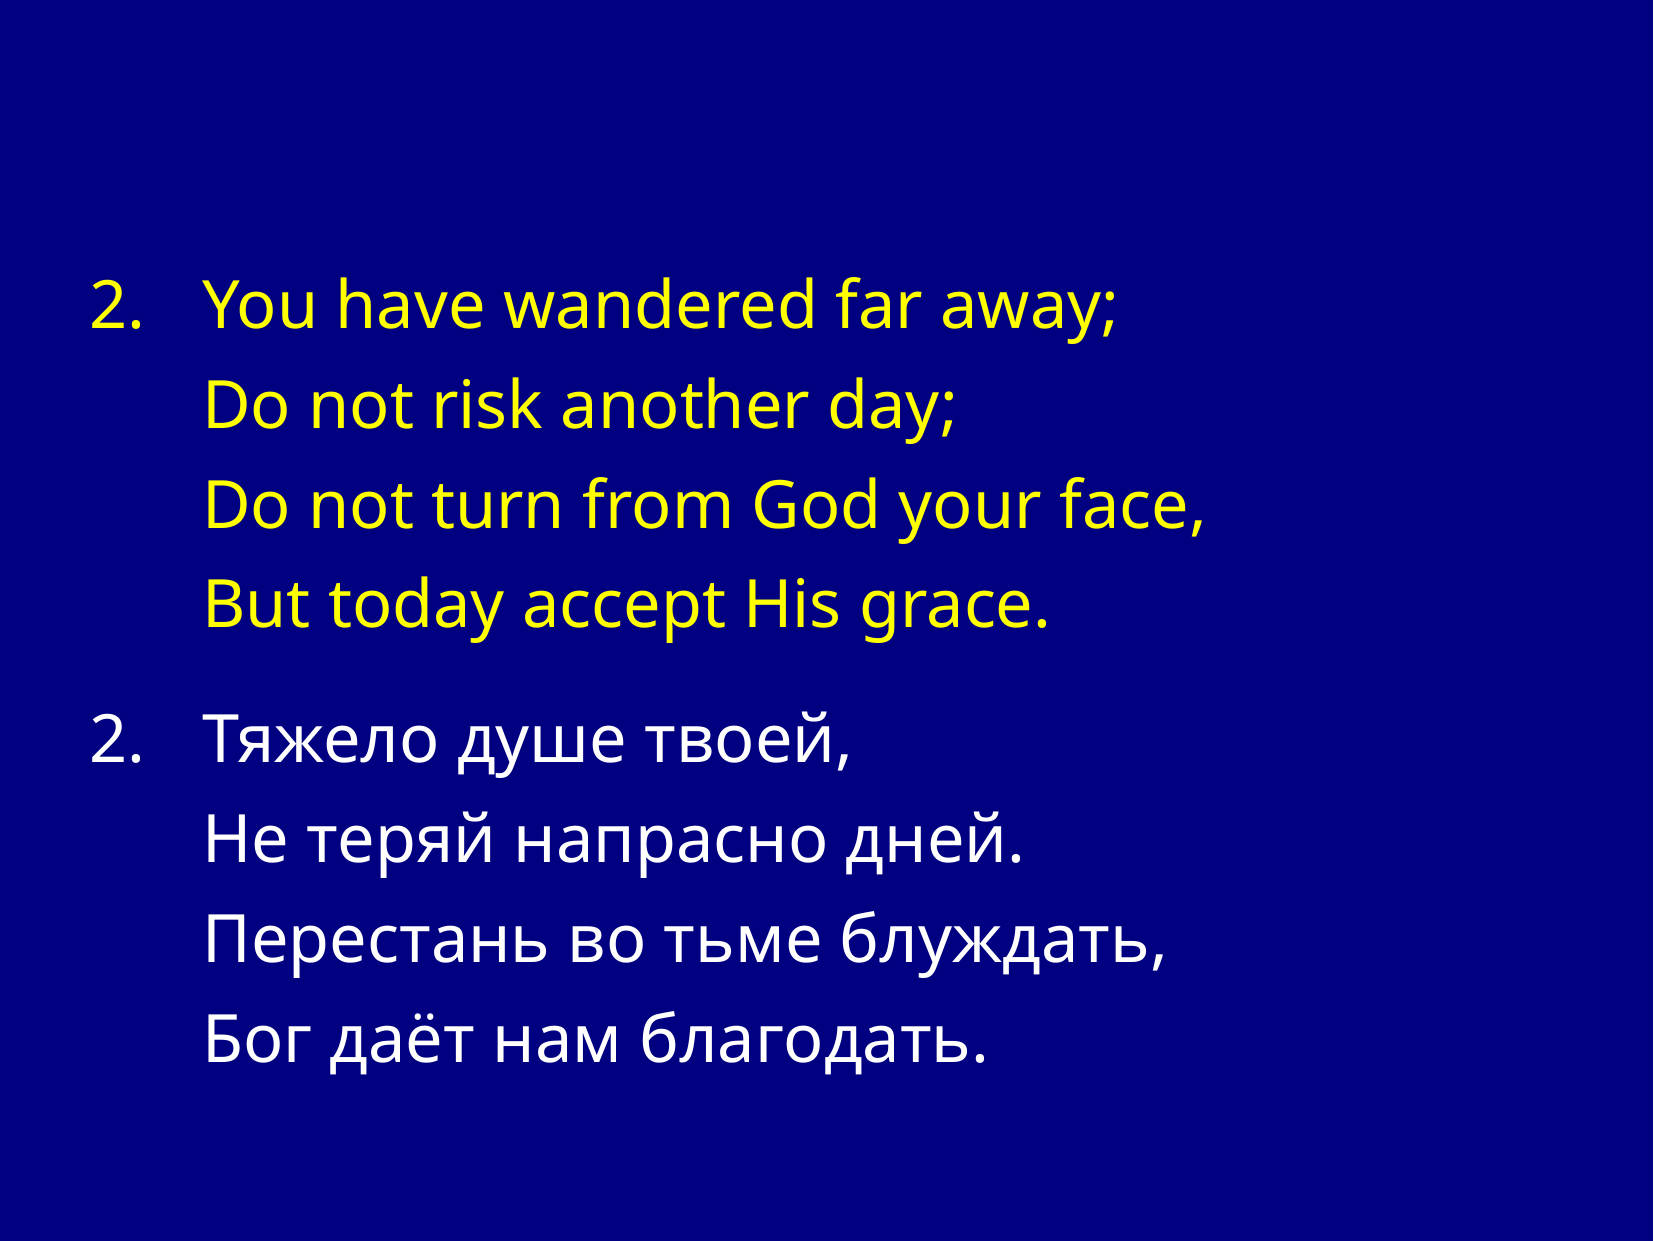

2.	You have wandered far away;
	Do not risk another day;
	Do not turn from God your face,
	But today accept His grace.
2.	Тяжело душе твоей,
	Не теряй напрасно дней.
	Перестань во тьме блуждать,
	Бог даёт нам благодать.